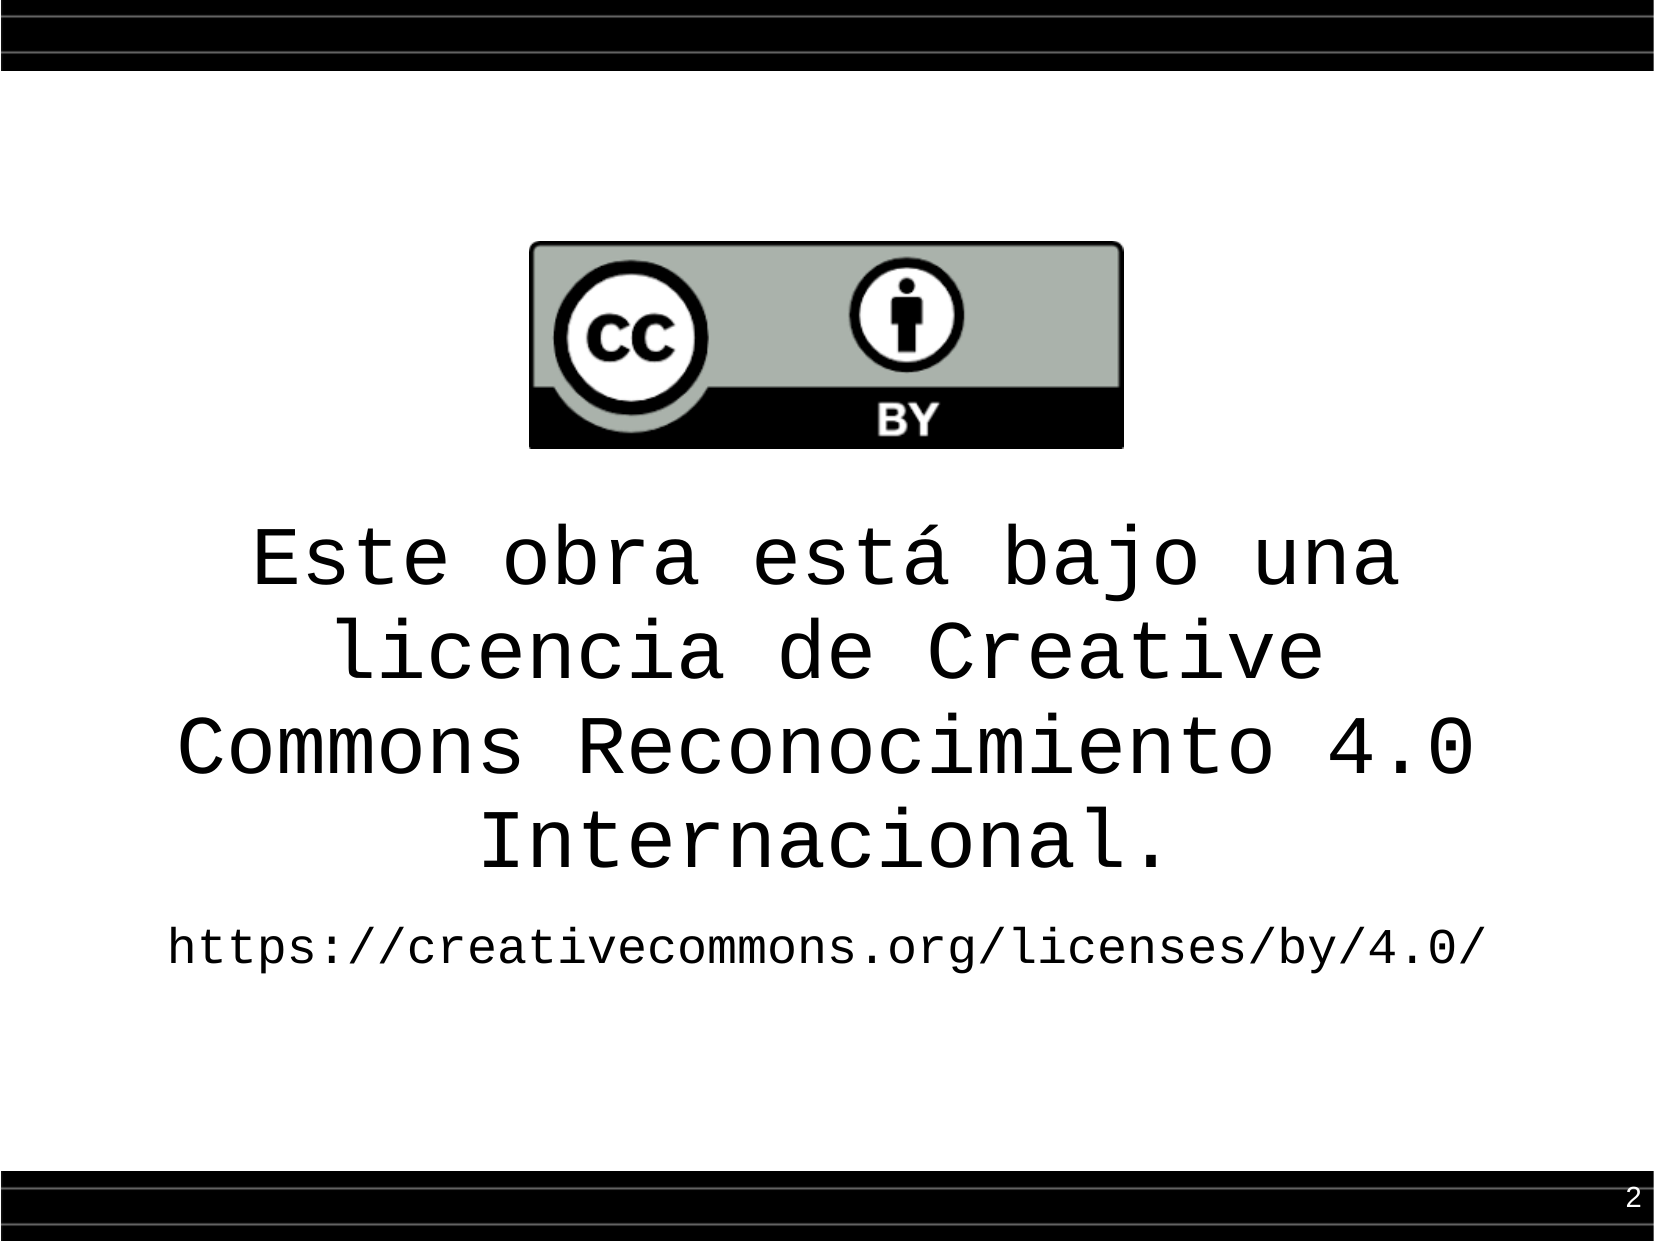

Este obra está bajo una licencia de Creative Commons Reconocimiento 4.0 Internacional.
https://creativecommons.org/licenses/by/4.0/